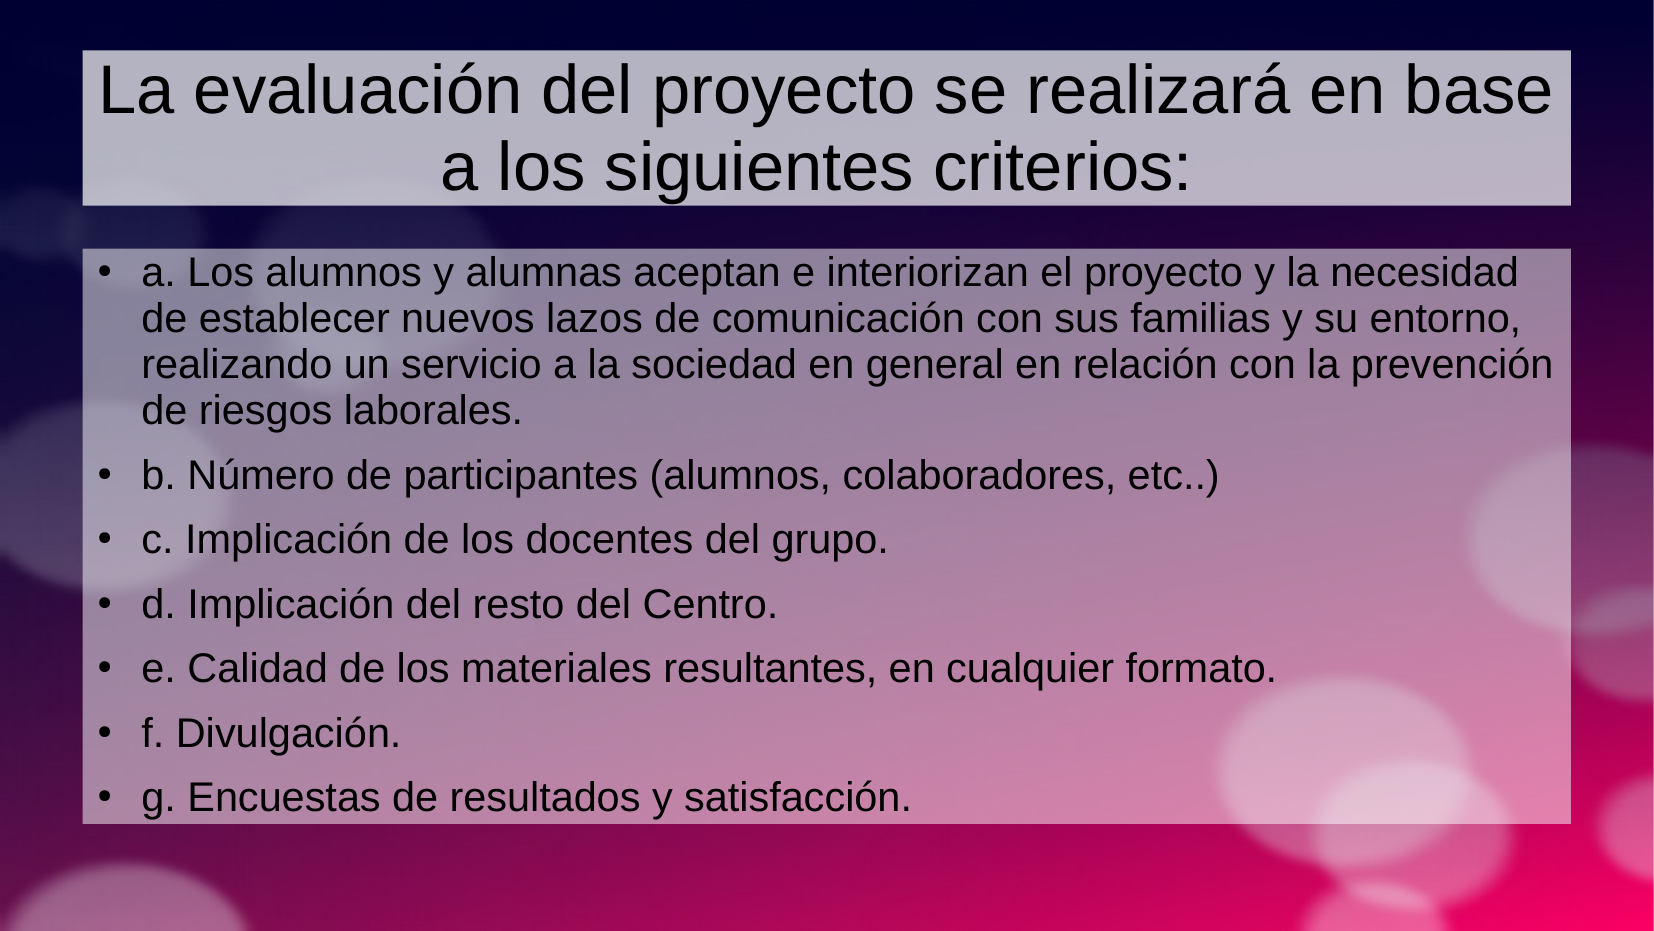

# La evaluación del proyecto se realizará en base a los siguientes criterios:
a. Los alumnos y alumnas aceptan e interiorizan el proyecto y la necesidad de establecer nuevos lazos de comunicación con sus familias y su entorno, realizando un servicio a la sociedad en general en relación con la prevención de riesgos laborales.
b. Número de participantes (alumnos, colaboradores, etc..)
c. Implicación de los docentes del grupo.
d. Implicación del resto del Centro.
e. Calidad de los materiales resultantes, en cualquier formato.
f. Divulgación.
g. Encuestas de resultados y satisfacción.